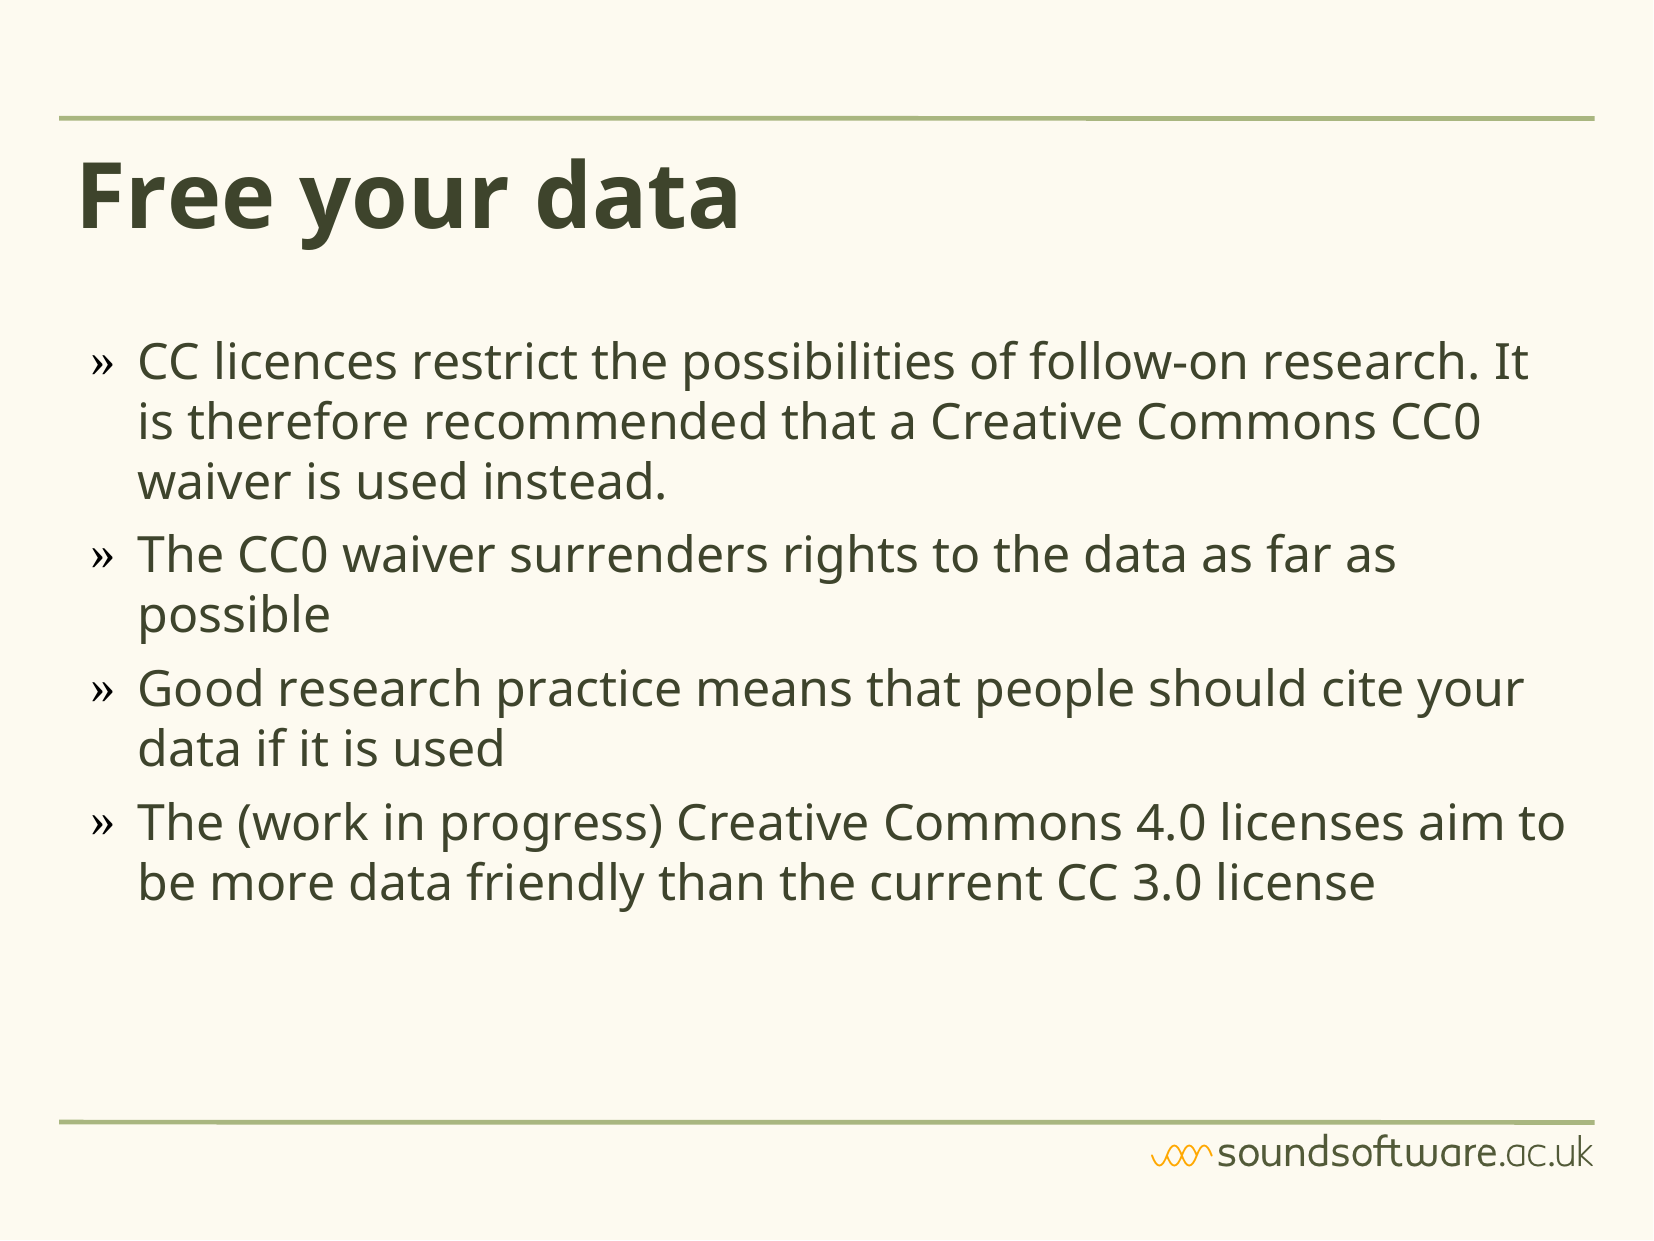

# Free your data
CC licences restrict the possibilities of follow-on research. It is therefore recommended that a Creative Commons CC0 waiver is used instead.
The CC0 waiver surrenders rights to the data as far as possible
Good research practice means that people should cite your data if it is used
The (work in progress) Creative Commons 4.0 licenses aim to be more data friendly than the current CC 3.0 license